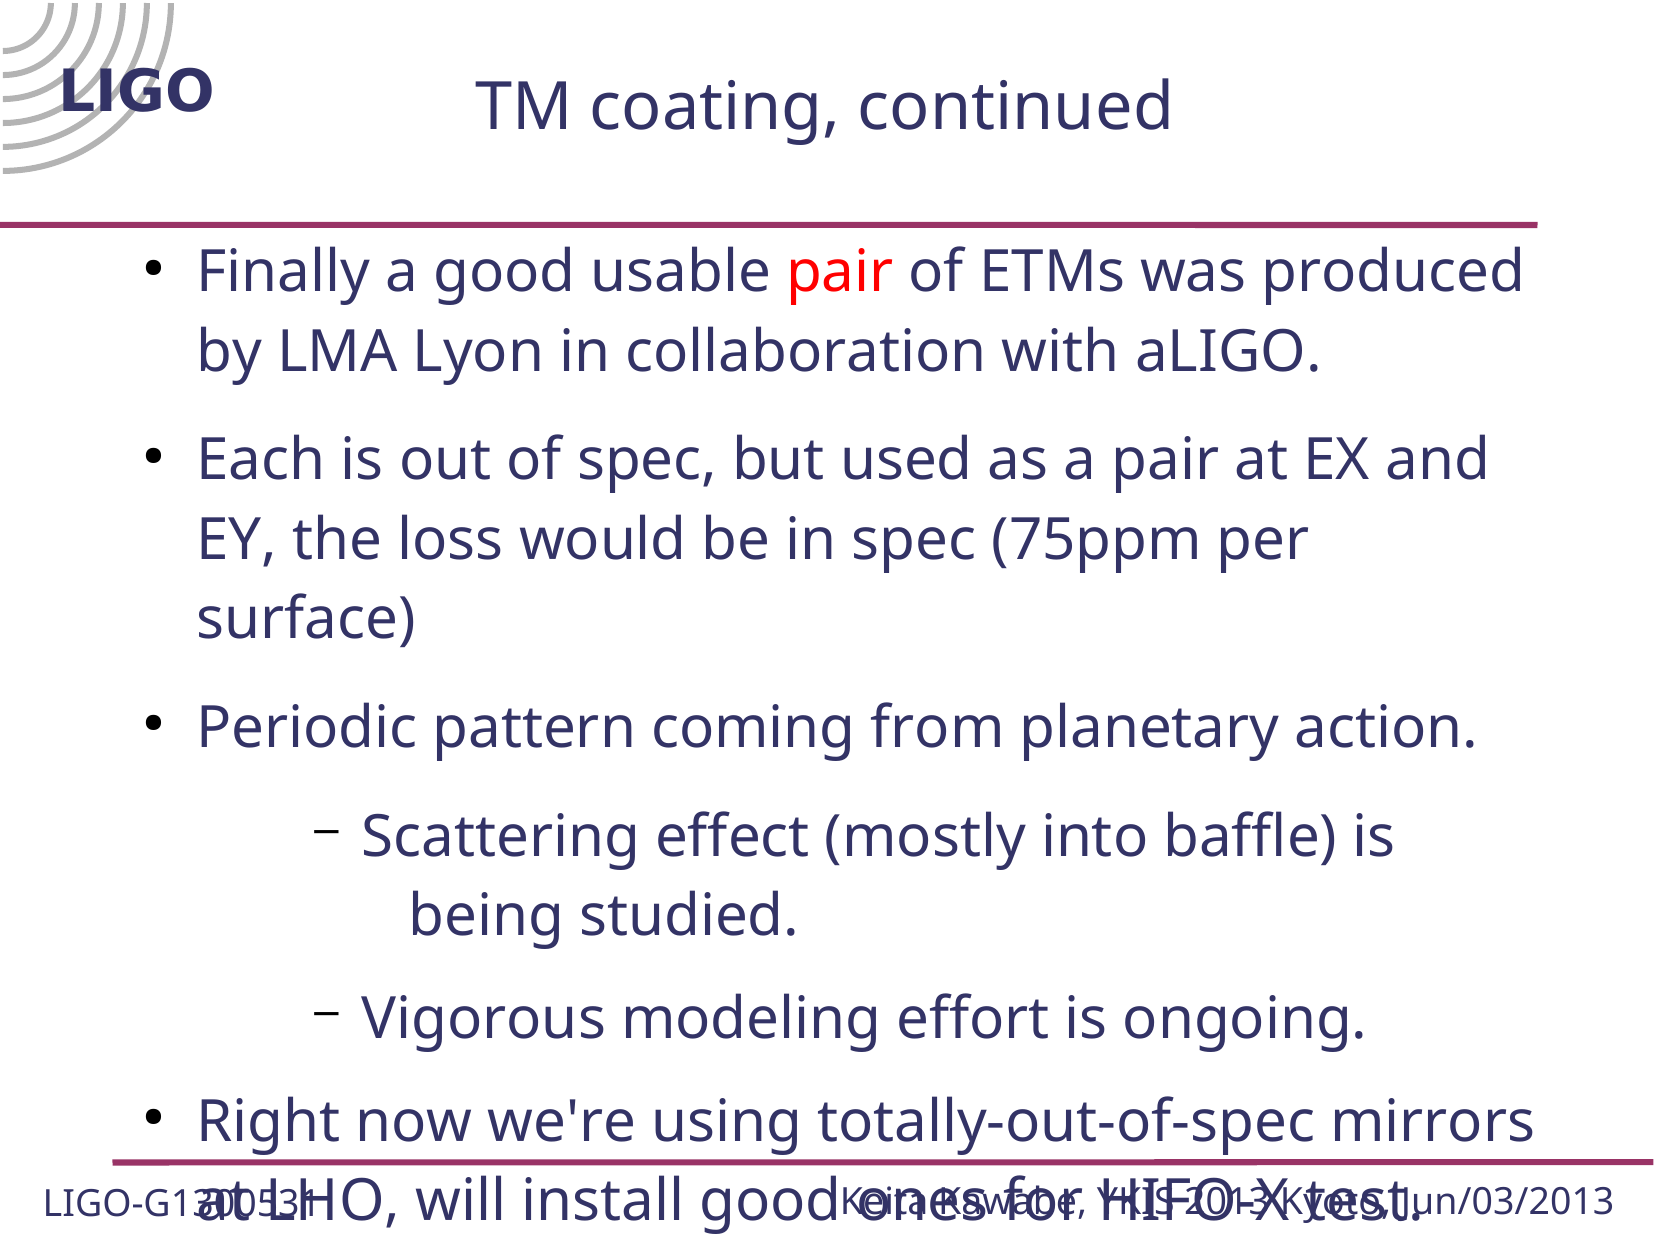

# TM coating, continued
Finally a good usable pair of ETMs was produced by LMA Lyon in collaboration with aLIGO.
Each is out of spec, but used as a pair at EX and EY, the loss would be in spec (75ppm per surface)
Periodic pattern coming from planetary action.
Scattering effect (mostly into baffle) is being studied.
Vigorous modeling effort is ongoing.
Right now we're using totally-out-of-spec mirrors at LHO, will install good ones for HIFO-X test.